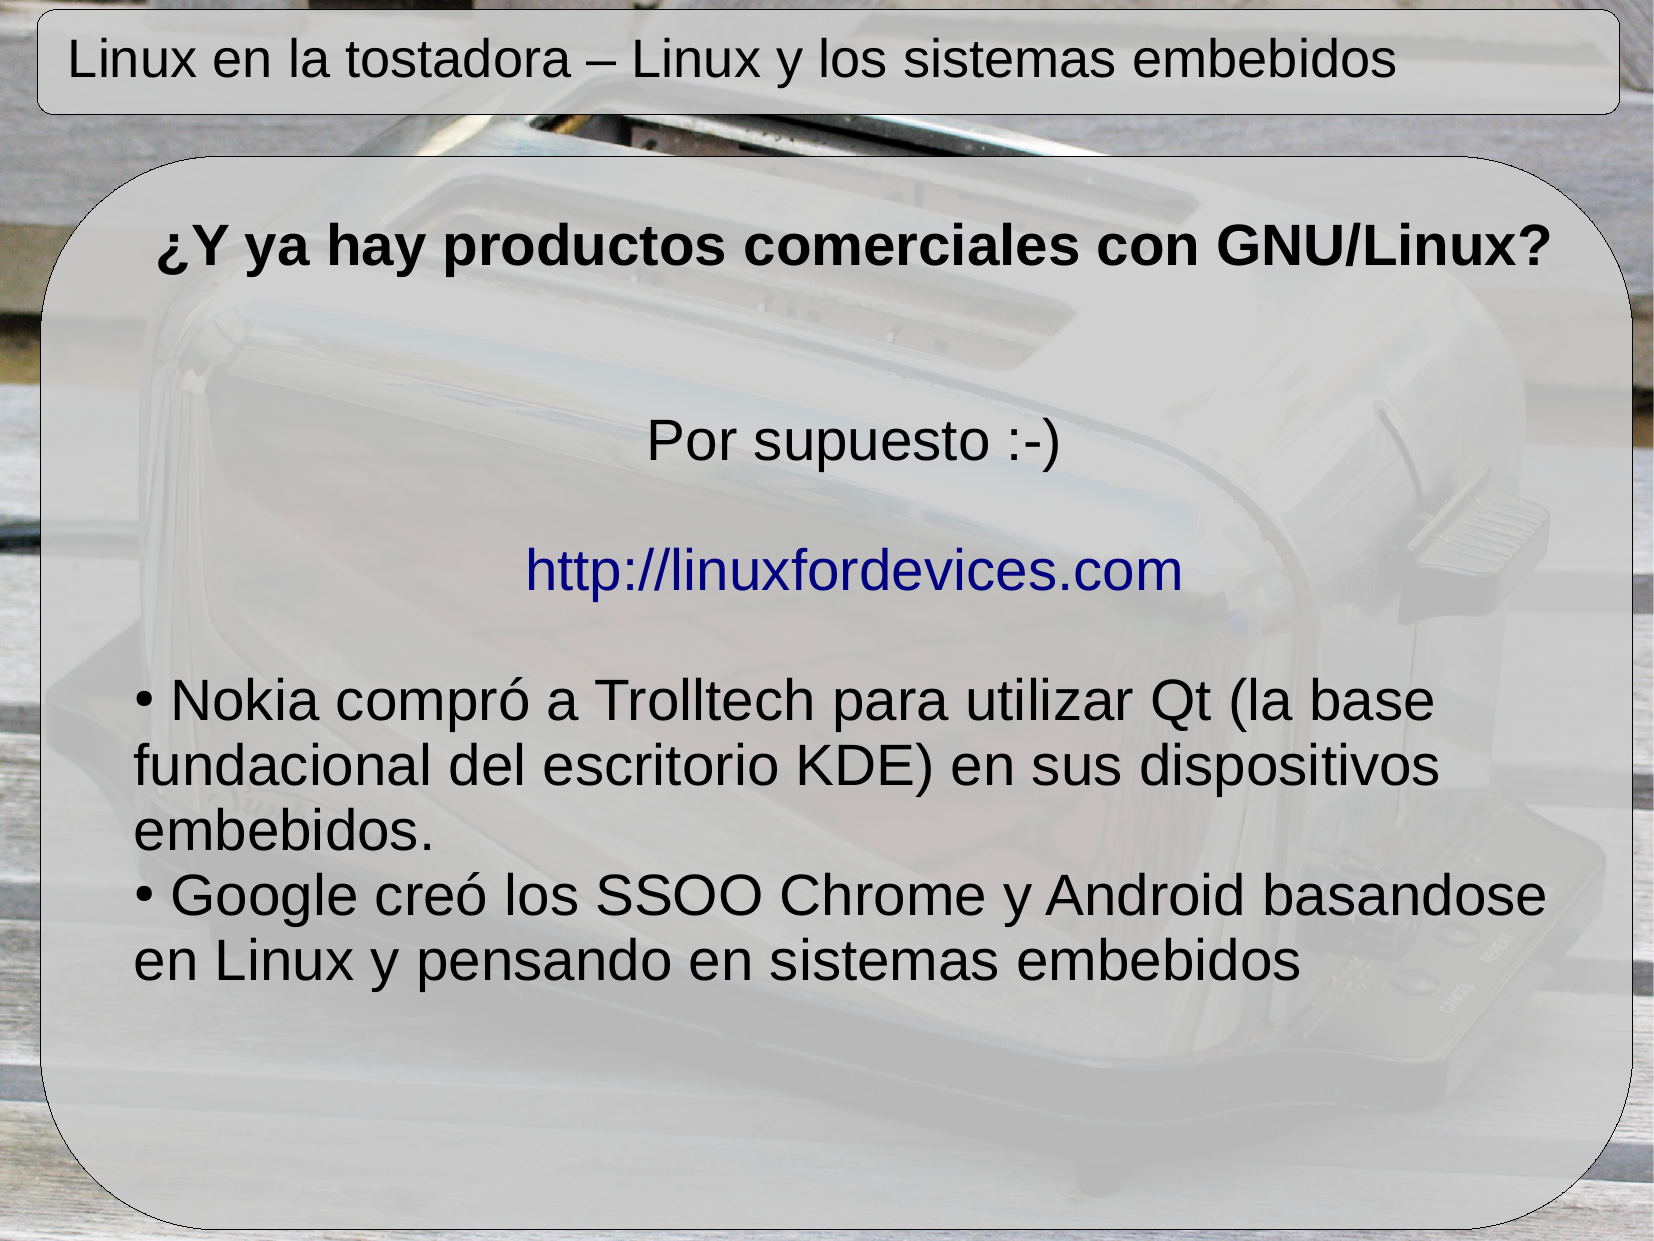

Linux en la tostadora – Linux y los sistemas embebidos
¿Y ya hay productos comerciales con GNU/Linux?
Por supuesto :-)
http://linuxfordevices.com
 Nokia compró a Trolltech para utilizar Qt (la base fundacional del escritorio KDE) en sus dispositivos embebidos.
 Google creó los SSOO Chrome y Android basandose en Linux y pensando en sistemas embebidos
¿Porqué usar GNU/Linux?
 ¡Porque es software libre! ¿No me creen?
 Maduro y de alta performance → gracias a que es SL
 Soporta un amplio rango de aplicaciones y protocolos (¿el SO con mayor soporte existente?) → porque es SL
 Escalable: desde pequeños sistemas a supercomputadoras → porque cada cuál puede adaptarlo a gusto, porque es SL
 No se requiere el pago de regalías... ¡porque es SL!
 Una gran comunidad por detrás... la comunidad del SL
 Cada vez mas soporte de los fabricantes... porque así lo pide la comunidad